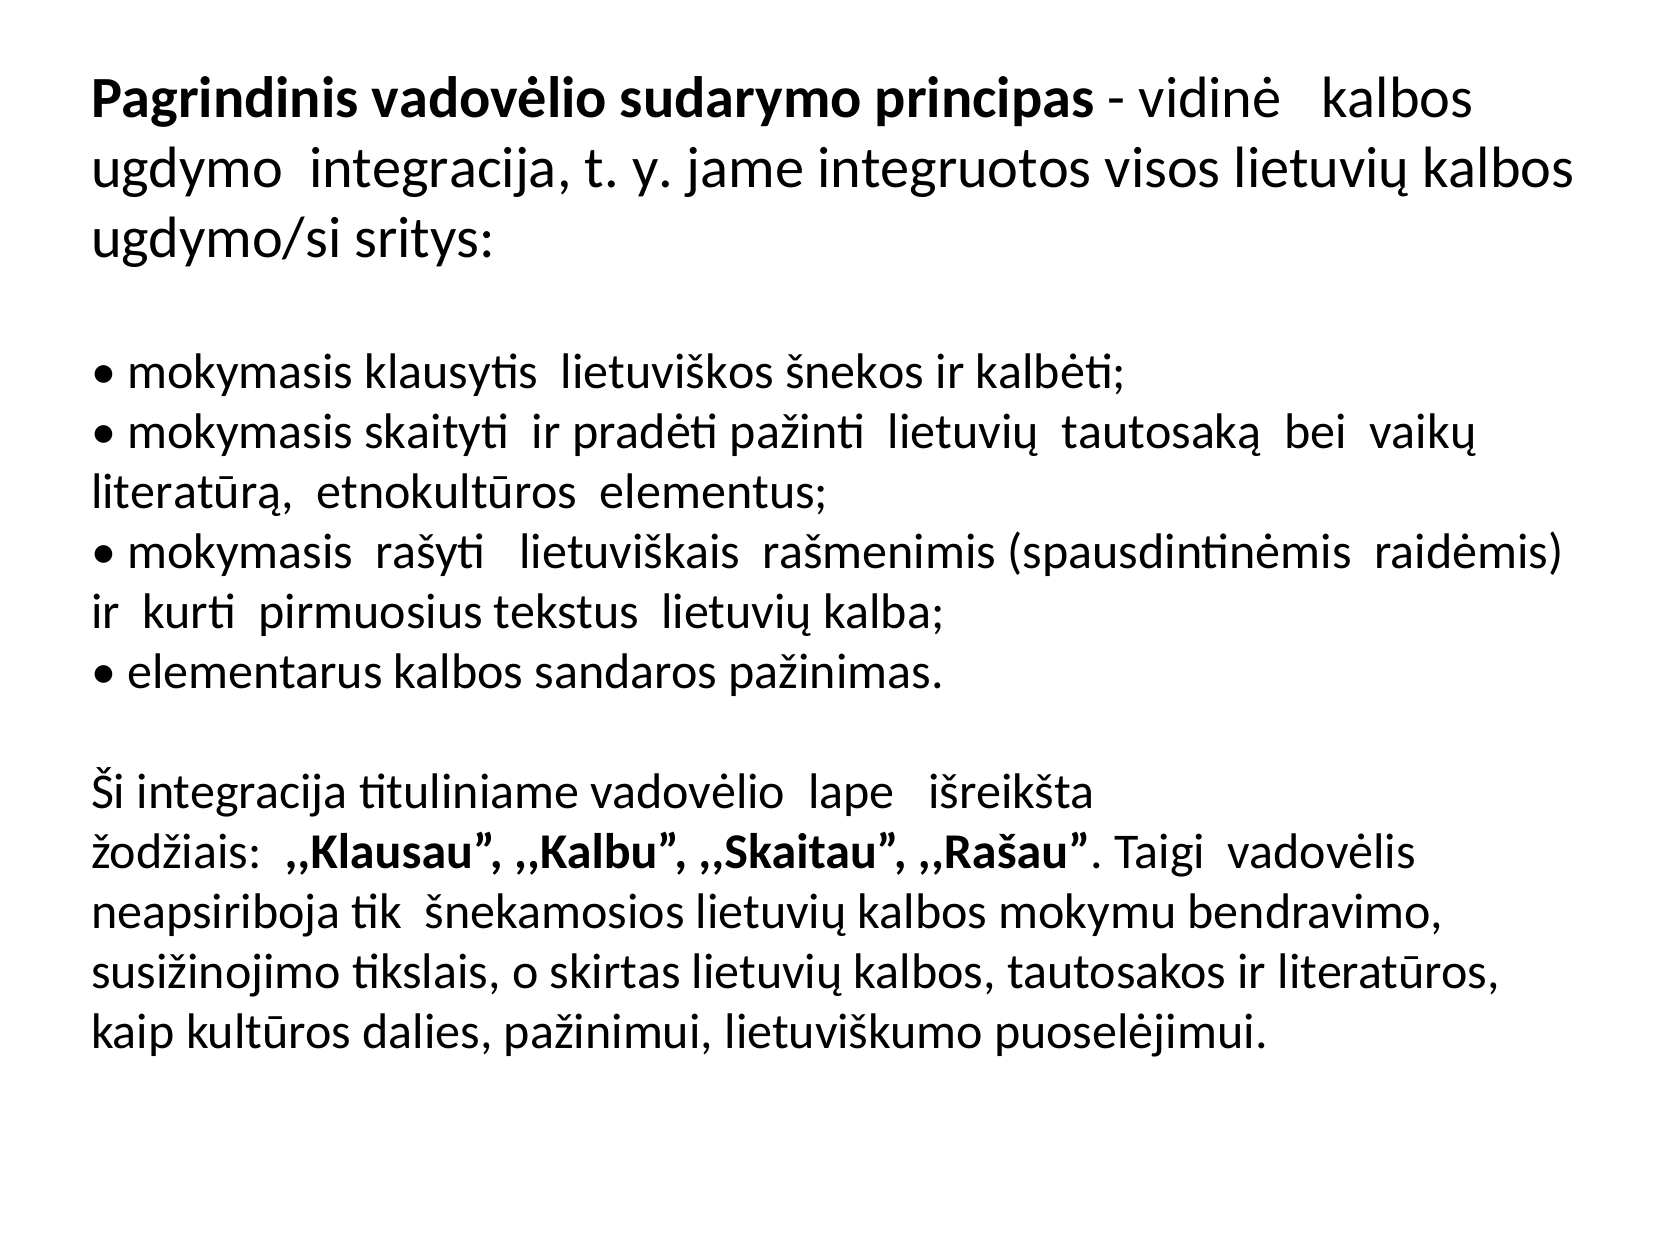

Pagrindinis vadovėlio sudarymo principas - vidinė kalbos ugdymo integracija, t. y. jame integruotos visos lietuvių kalbos ugdymo/si sritys:
• mokymasis klausytis lietuviškos šnekos ir kalbėti;
• mokymasis skaityti ir pradėti pažinti lietuvių tautosaką bei vaikų literatūrą, etnokultūros elementus;
• mokymasis rašyti lietuviškais rašmenimis (spausdintinėmis raidėmis) ir kurti pirmuosius tekstus lietuvių kalba;
• elementarus kalbos sandaros pažinimas.
Ši integracija tituliniame vadovėlio lape išreikšta žodžiais: ,,Klausau”, ,,Kalbu”, ,,Skaitau”, ,,Rašau”. Taigi vadovėlis neapsiriboja tik šnekamosios lietuvių kalbos mokymu bendravimo, susižinojimo tikslais, o skirtas lietuvių kalbos, tautosakos ir literatūros, kaip kultūros dalies, pažinimui, lietuviškumo puoselėjimui.